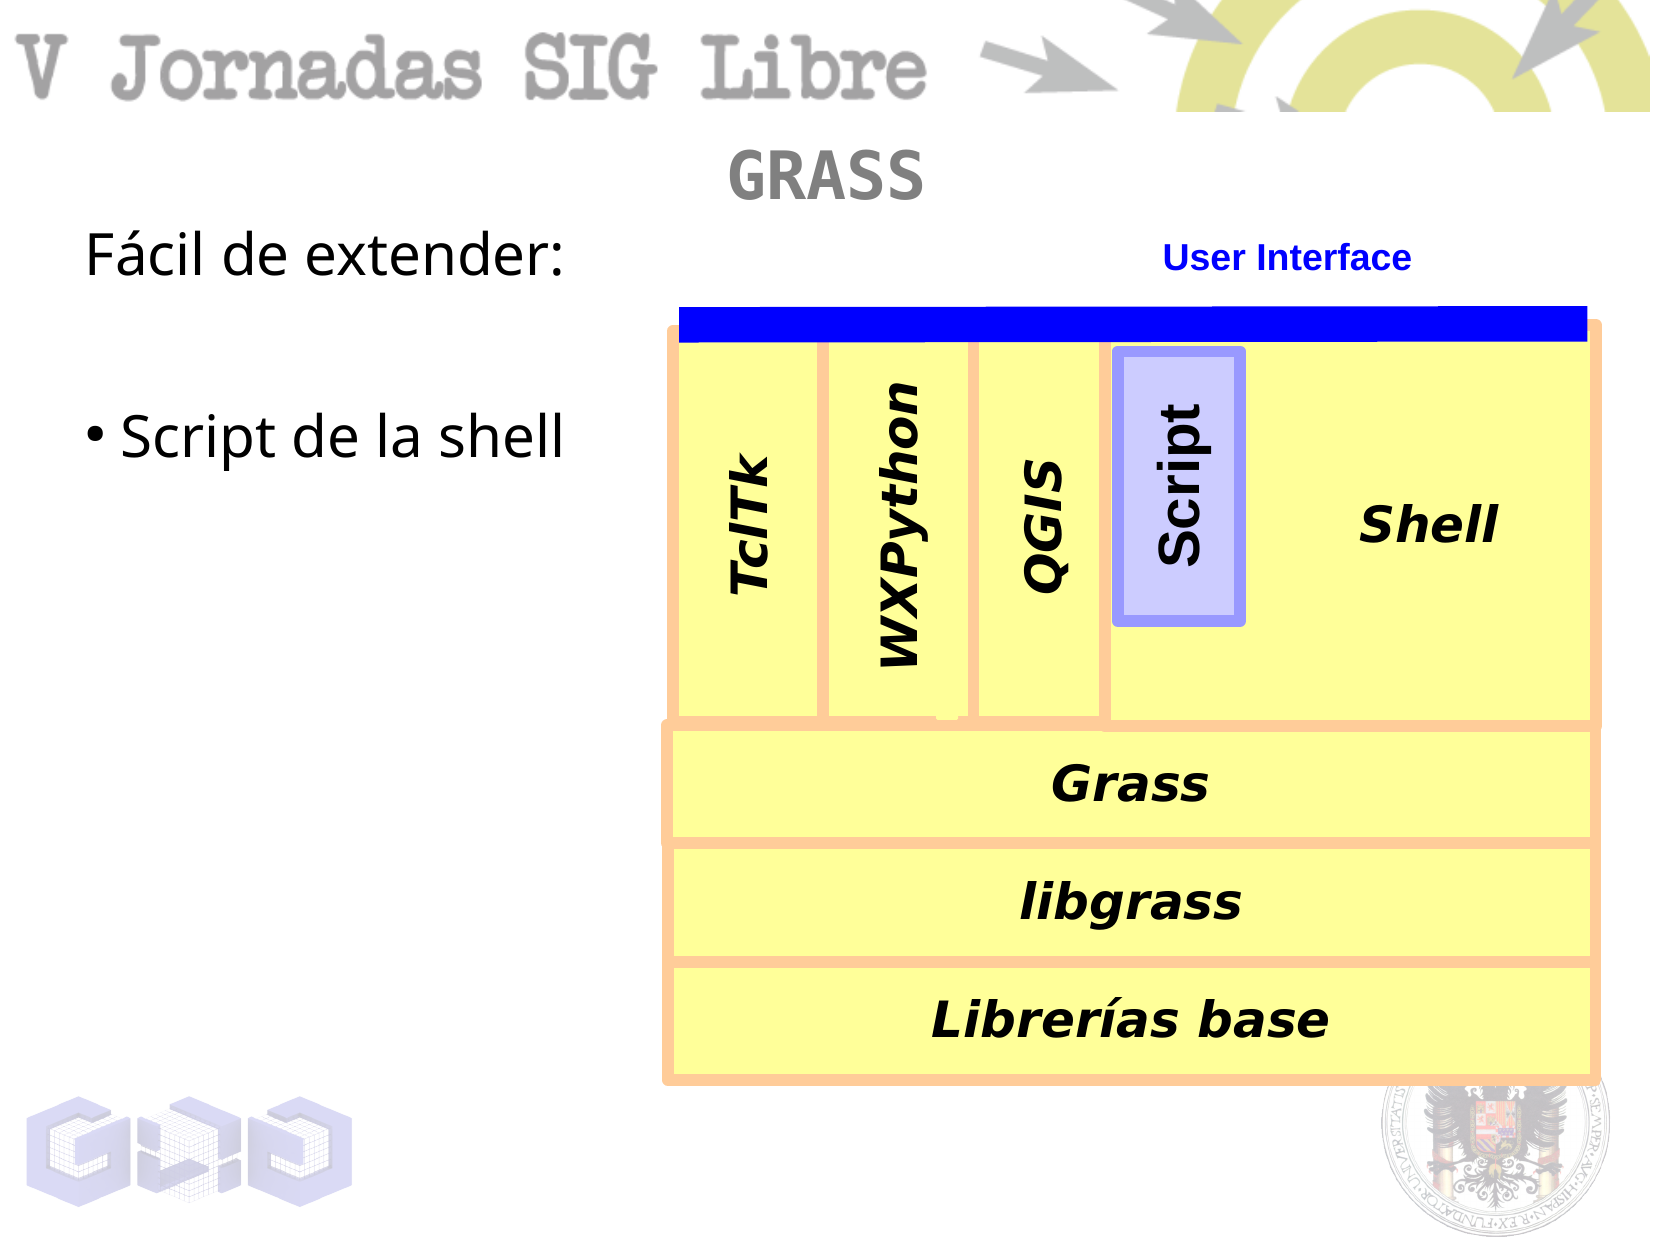

GRASS
Fácil de extender:
 Script de la shell
User Interface
 Shell
TclTk
WXPython
QGIS
Grass
libgrass
Librerías base
Script